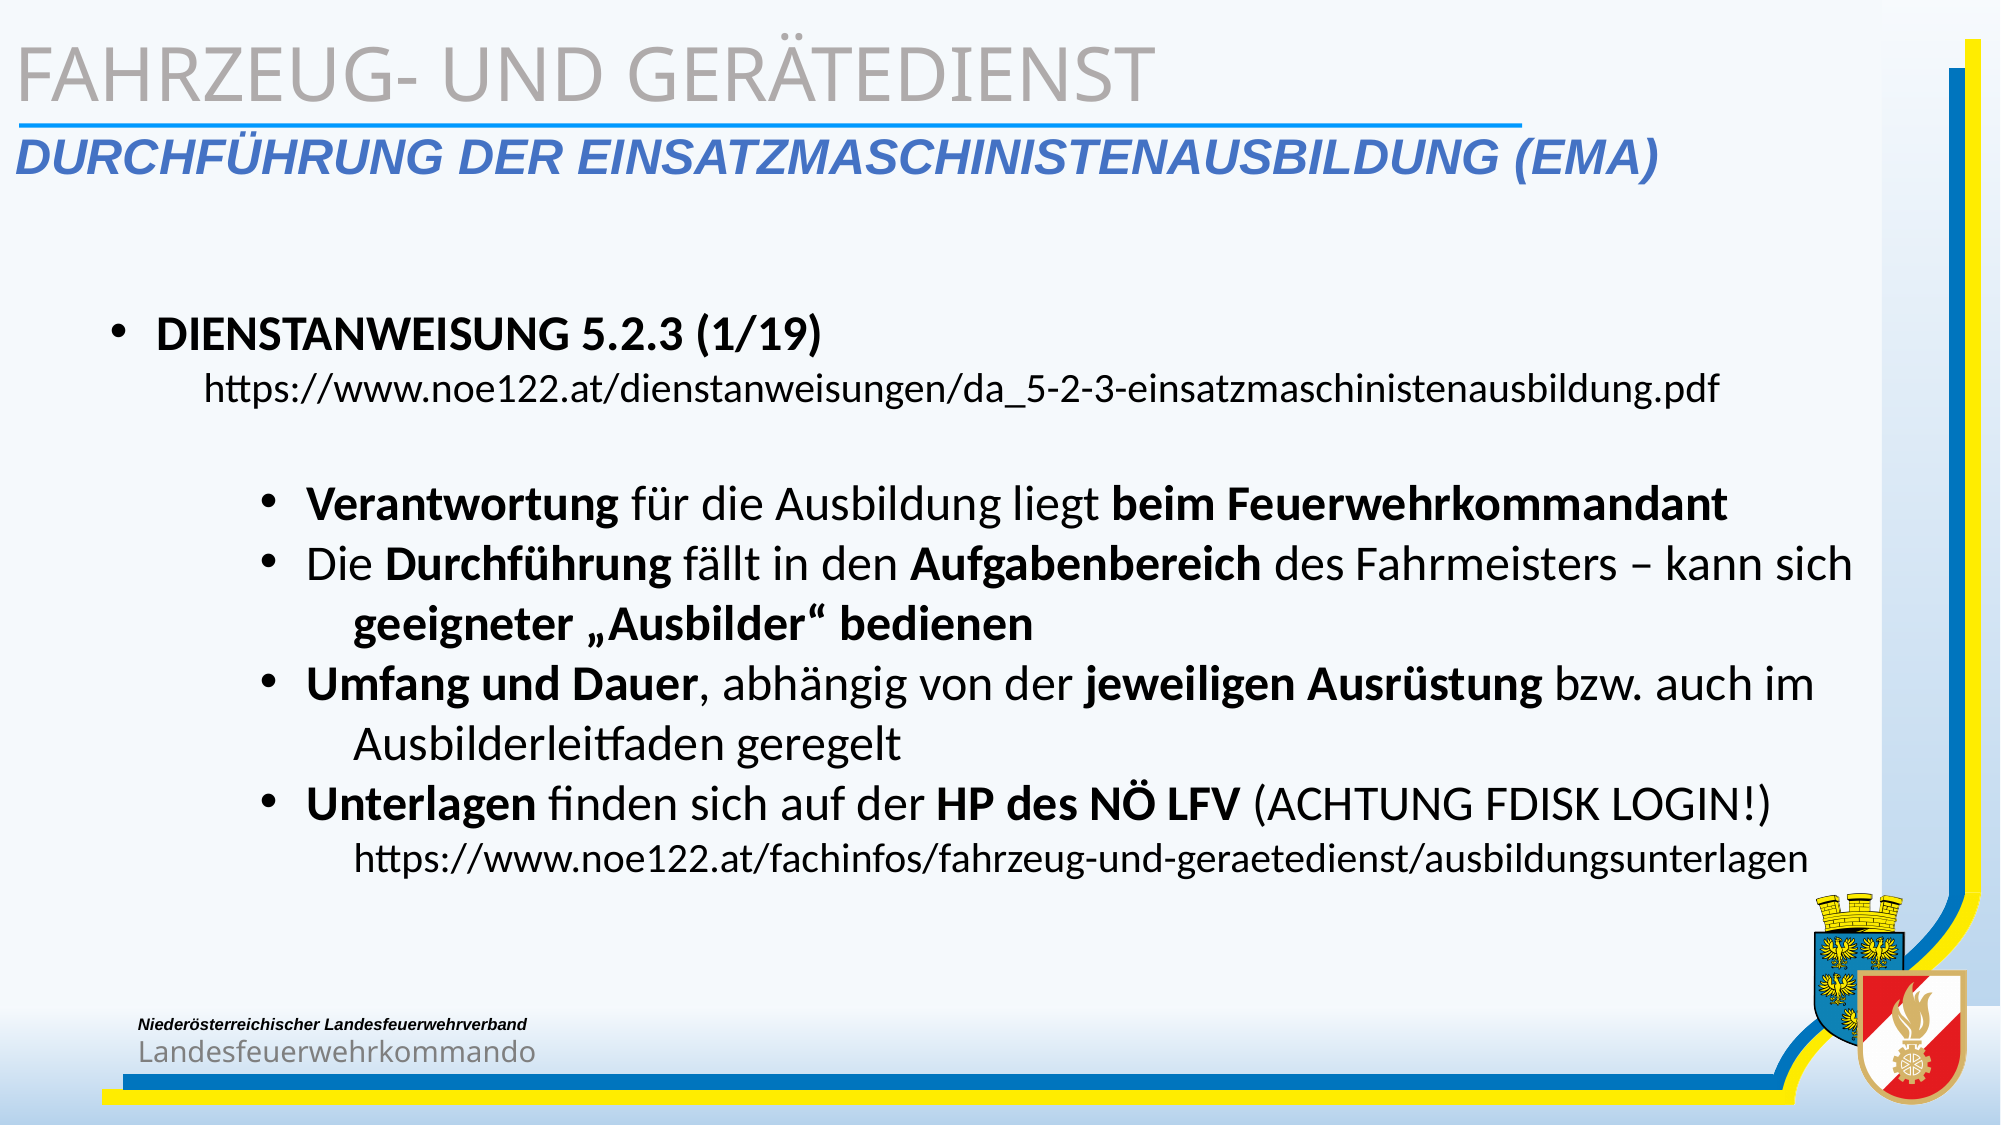

FAHRZEUG- UND GERÄTEDIENST
DURCHFÜHRUNG DER EINSATZMASCHINISTENAUSBILDUNG (EMA)
DIENSTANWEISUNG 5.2.3 (1/19)
https://www.noe122.at/dienstanweisungen/da_5-2-3-einsatzmaschinistenausbildung.pdf
Verantwortung für die Ausbildung liegt beim Feuerwehrkommandant
Die Durchführung fällt in den Aufgabenbereich des Fahrmeisters – kann sich geeigneter „Ausbilder“ bedienen
Umfang und Dauer, abhängig von der jeweiligen Ausrüstung bzw. auch im Ausbilderleitfaden geregelt
Unterlagen finden sich auf der HP des NÖ LFV (ACHTUNG FDISK LOGIN!)
https://www.noe122.at/fachinfos/fahrzeug-und-geraetedienst/ausbildungsunterlagen